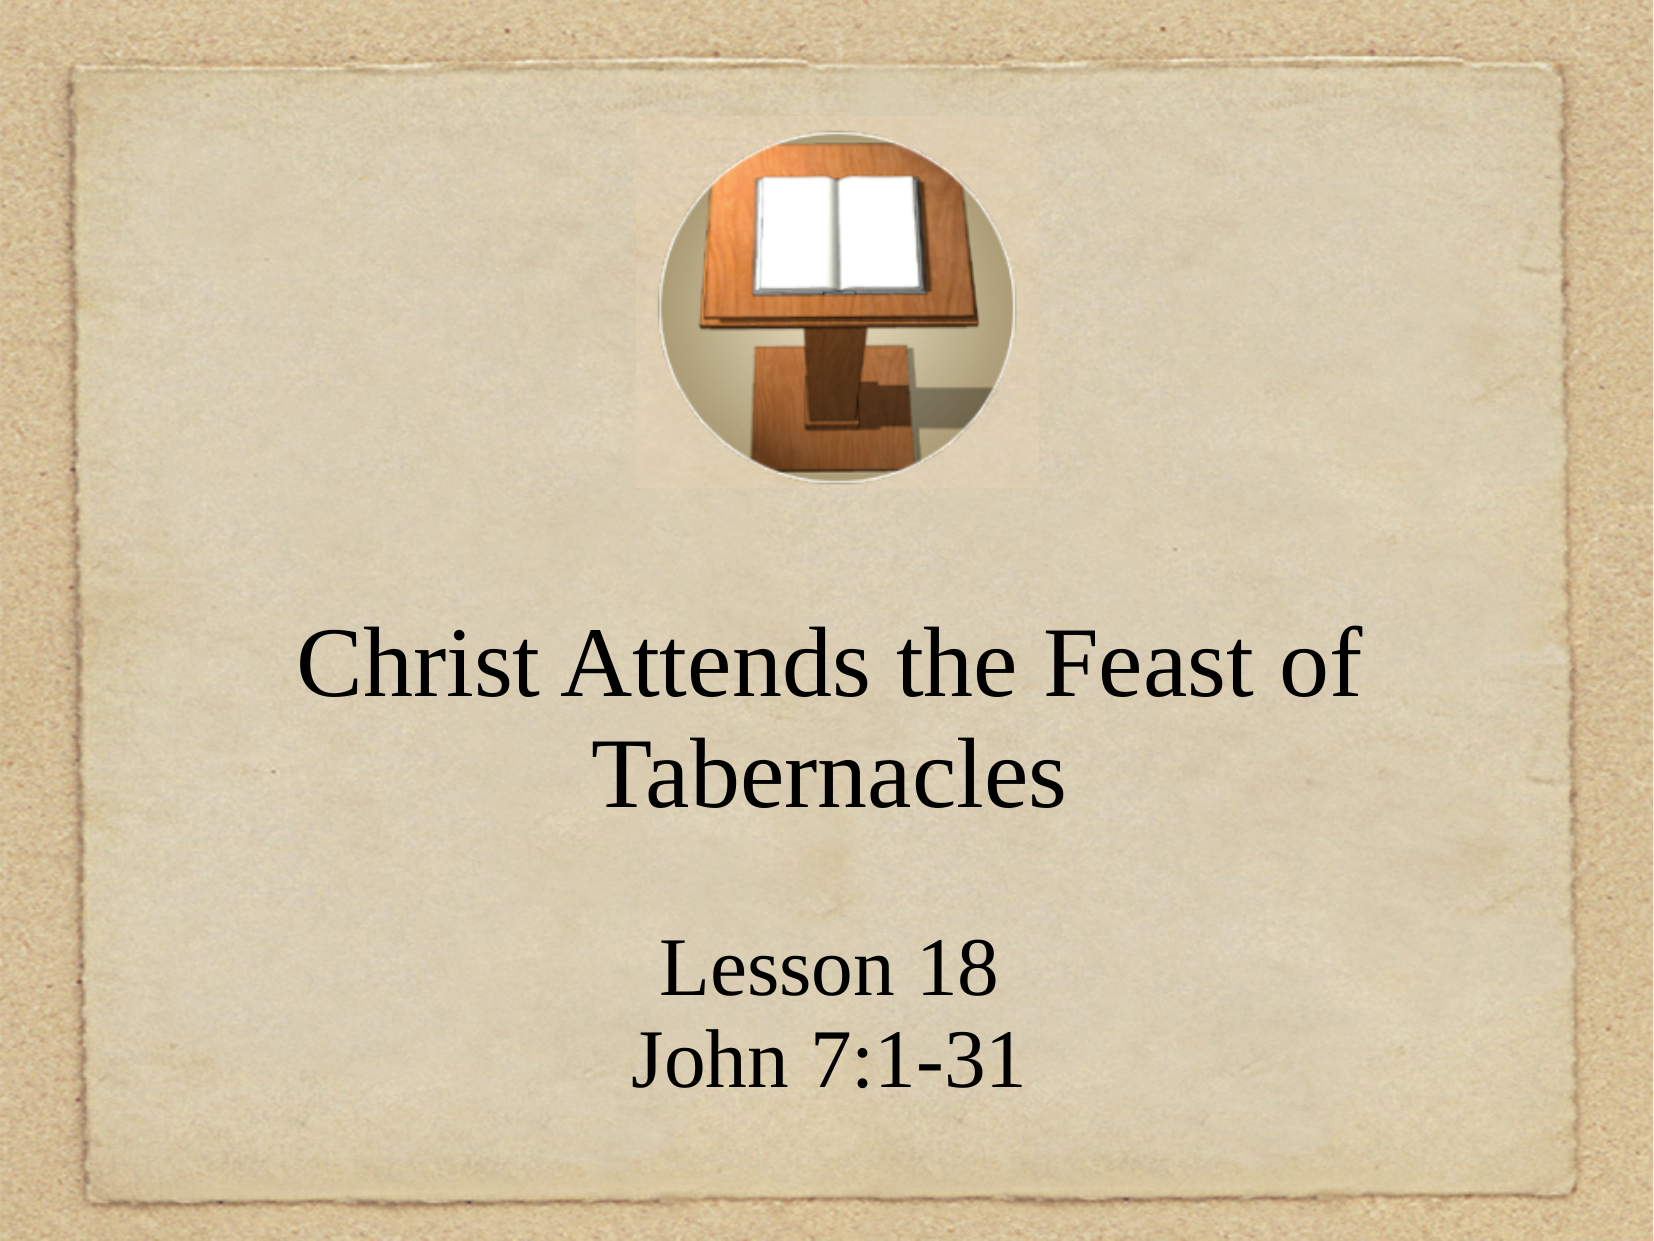

#
Christ Attends the Feast of Tabernacles
Lesson 18
John 7:1-31